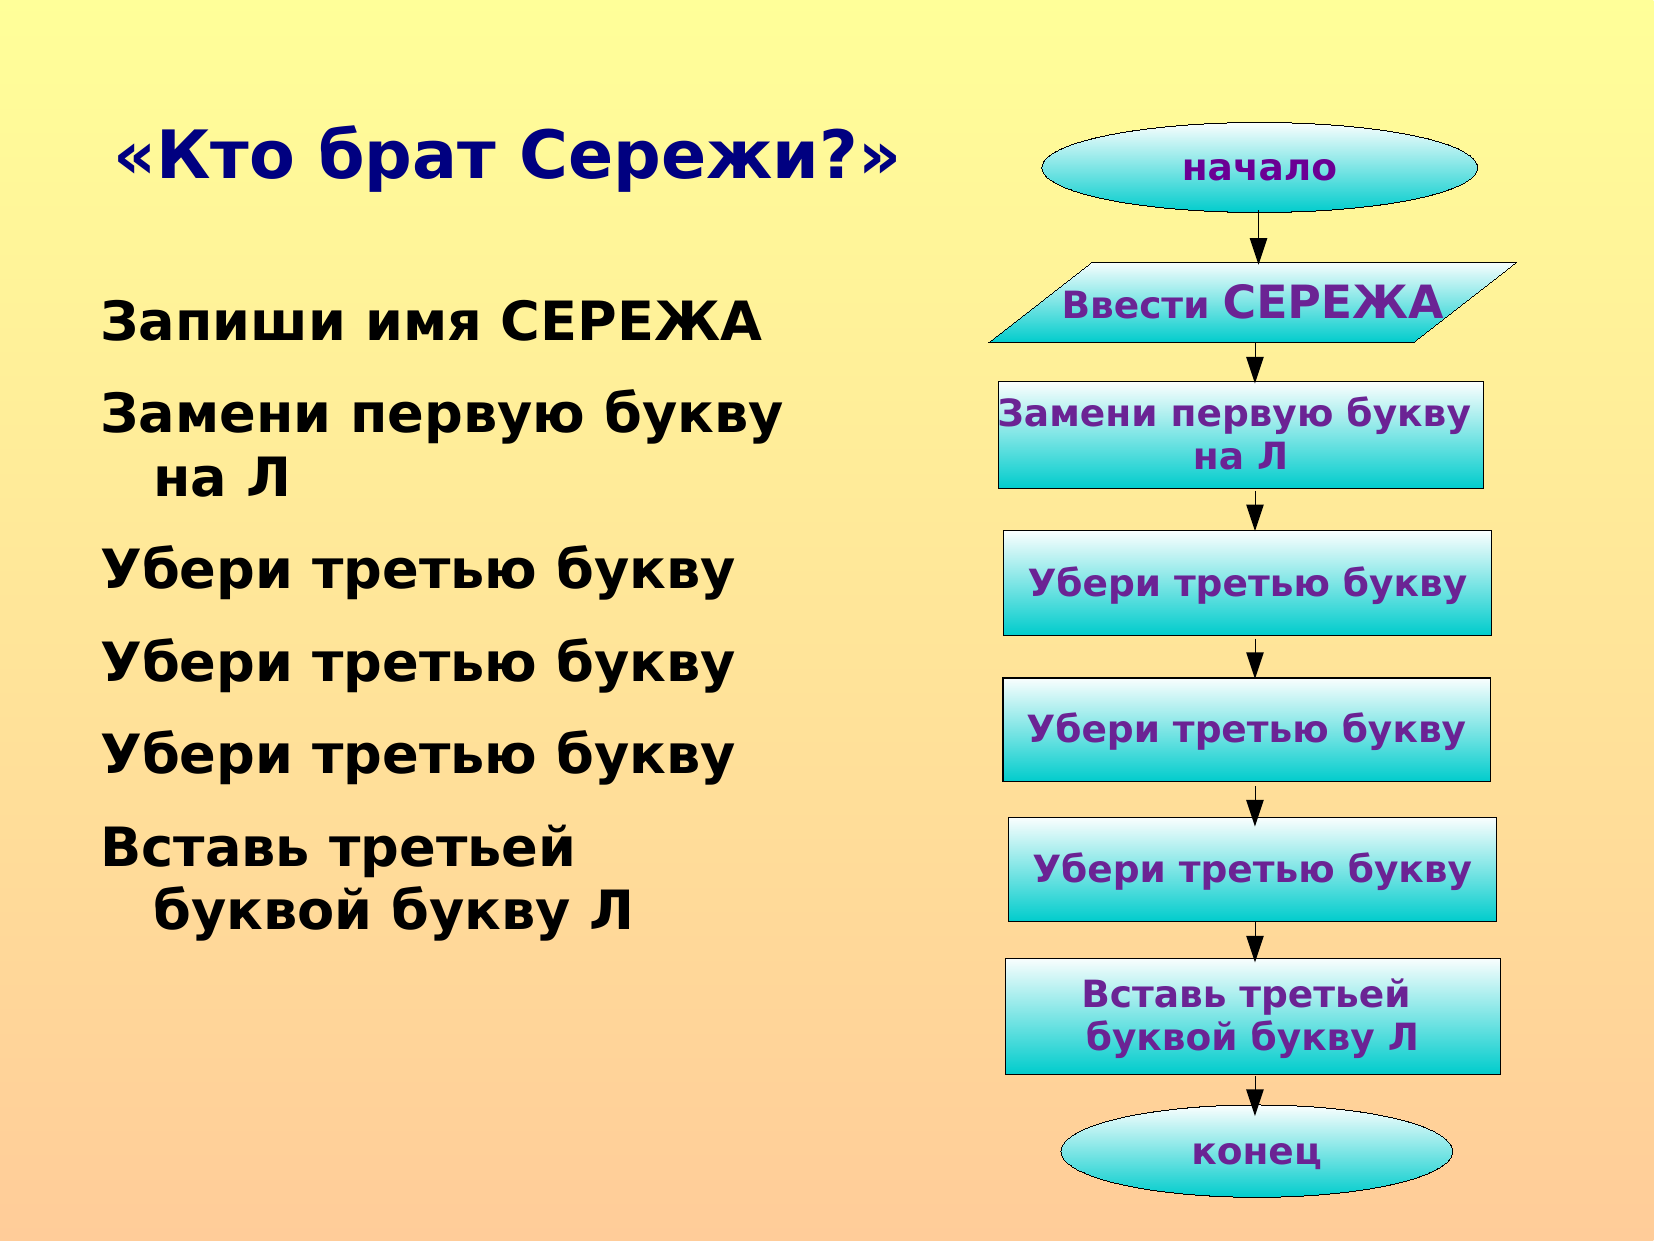

# «Кто брат Сережи?»
начало
Ввести СЕРЕЖА
Замени первую букву
на Л
Убери третью букву
Убери третью букву
Убери третью букву
Вставь третьей
буквой букву Л
конец
Запиши имя СЕРЕЖА
Замени первую букву на Л
Убери третью букву
Убери третью букву
Убери третью букву
Вставь третьей буквой букву Л